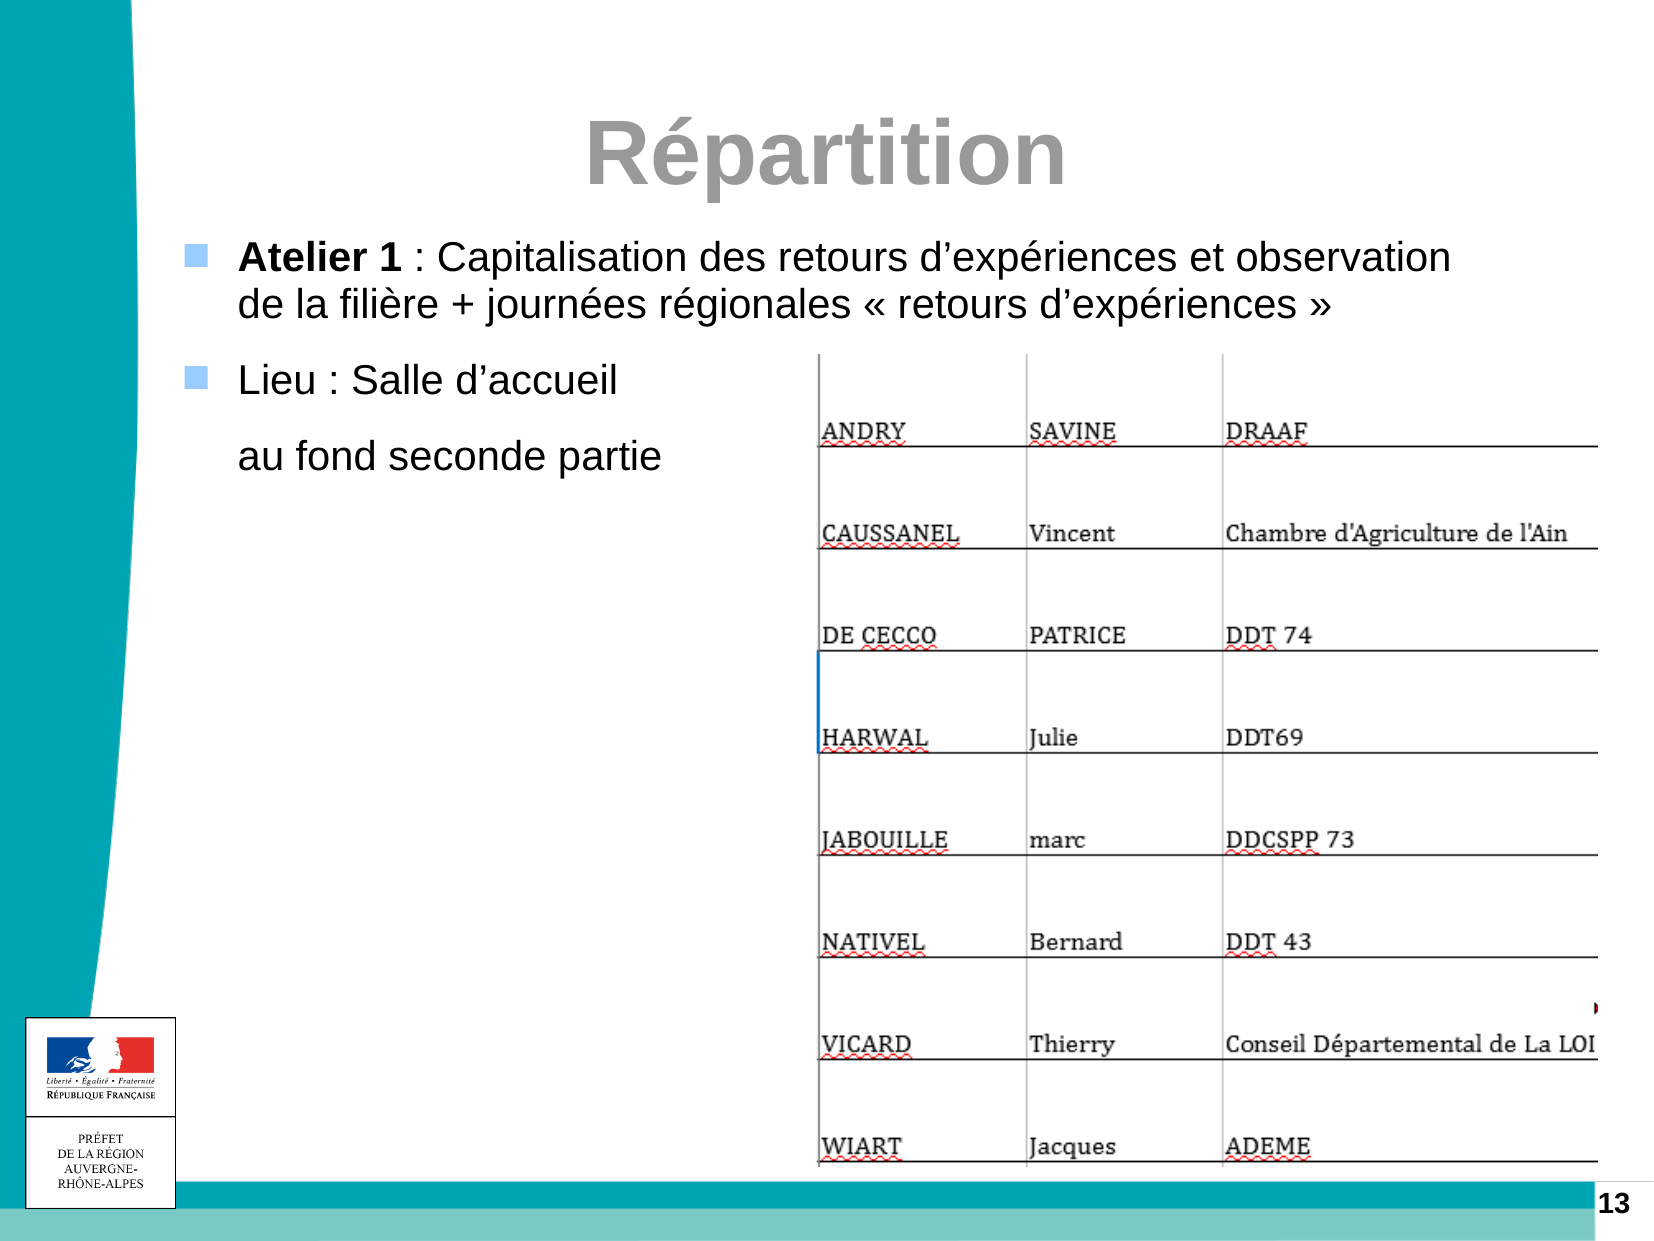

# Répartition
Atelier 1 : Capitalisation des retours d’expériences et observation de la filière + journées régionales « retours d’expériences »
Lieu : Salle d’accueil
au fond seconde partie
13